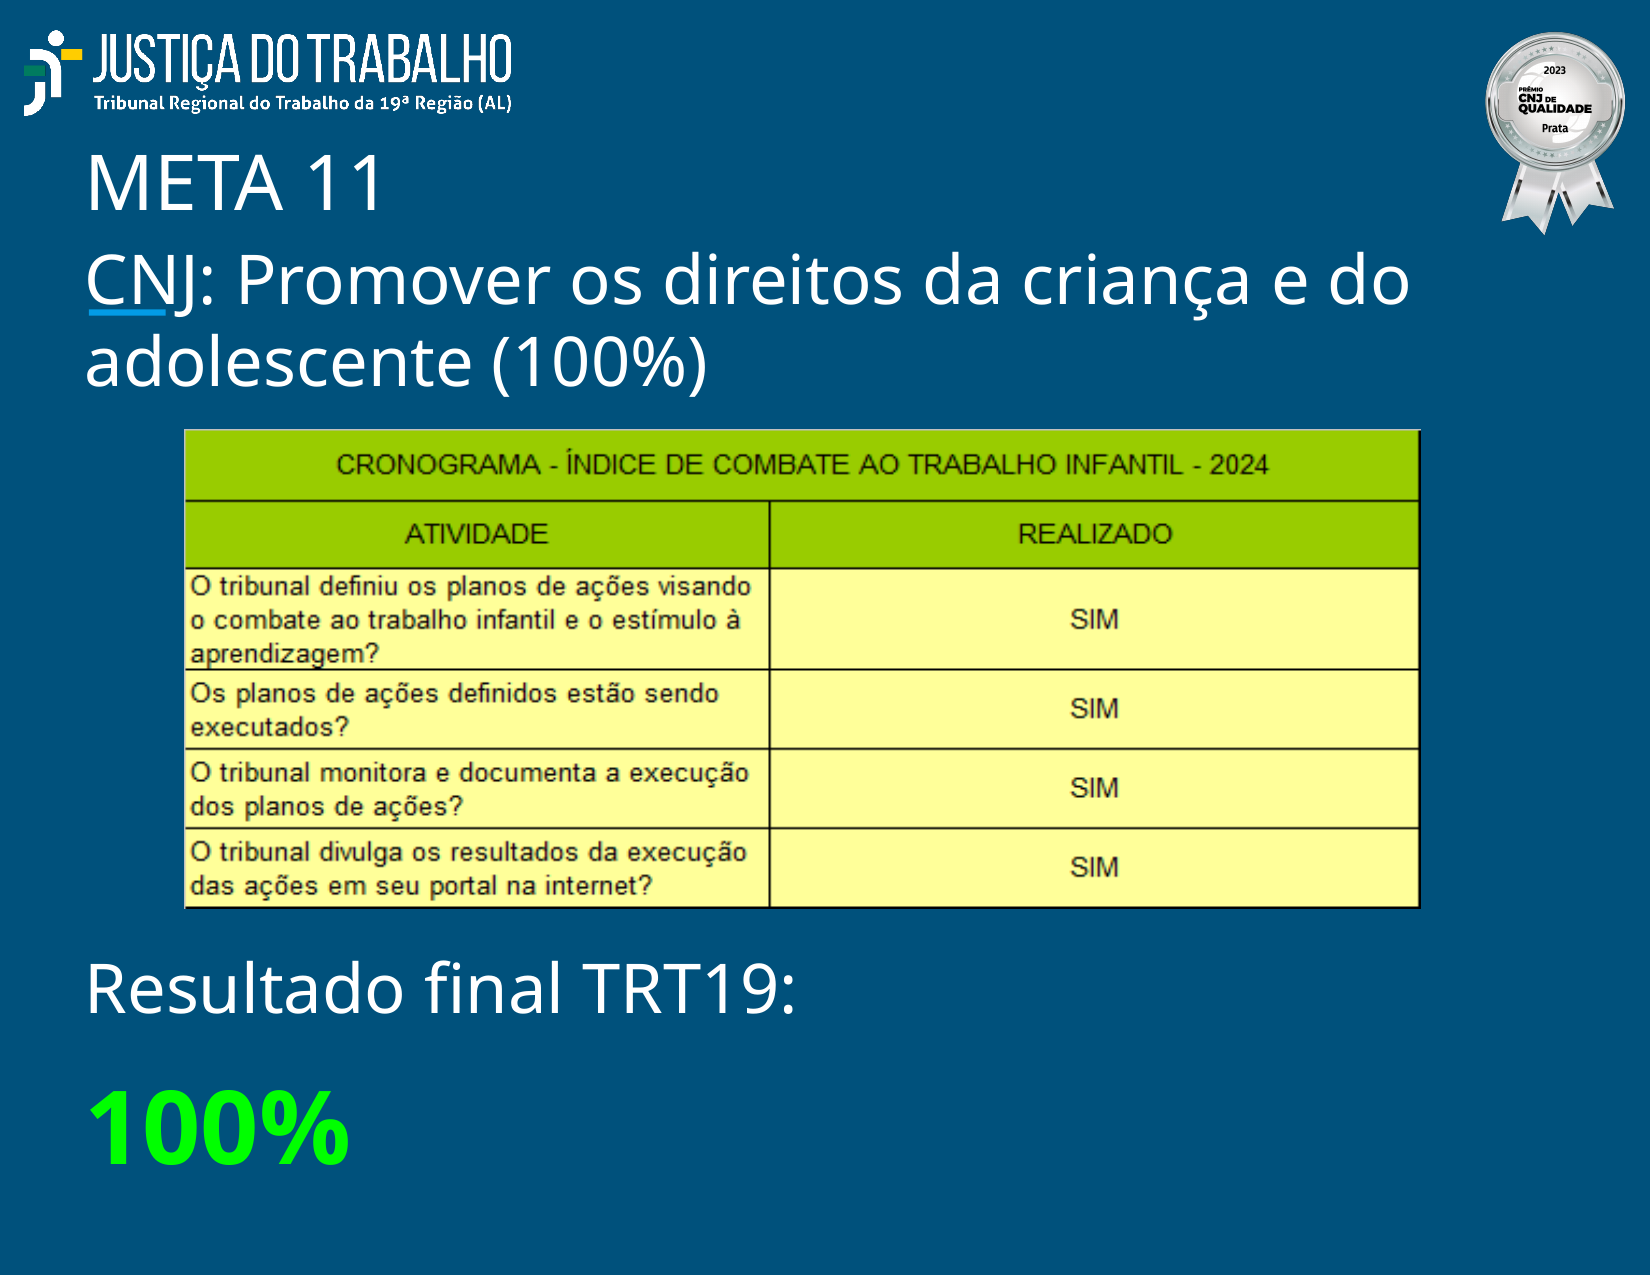

# META 11 CNJ: Promover os direitos da criança e do adolescente (100%) Resultado final TRT19: 100%